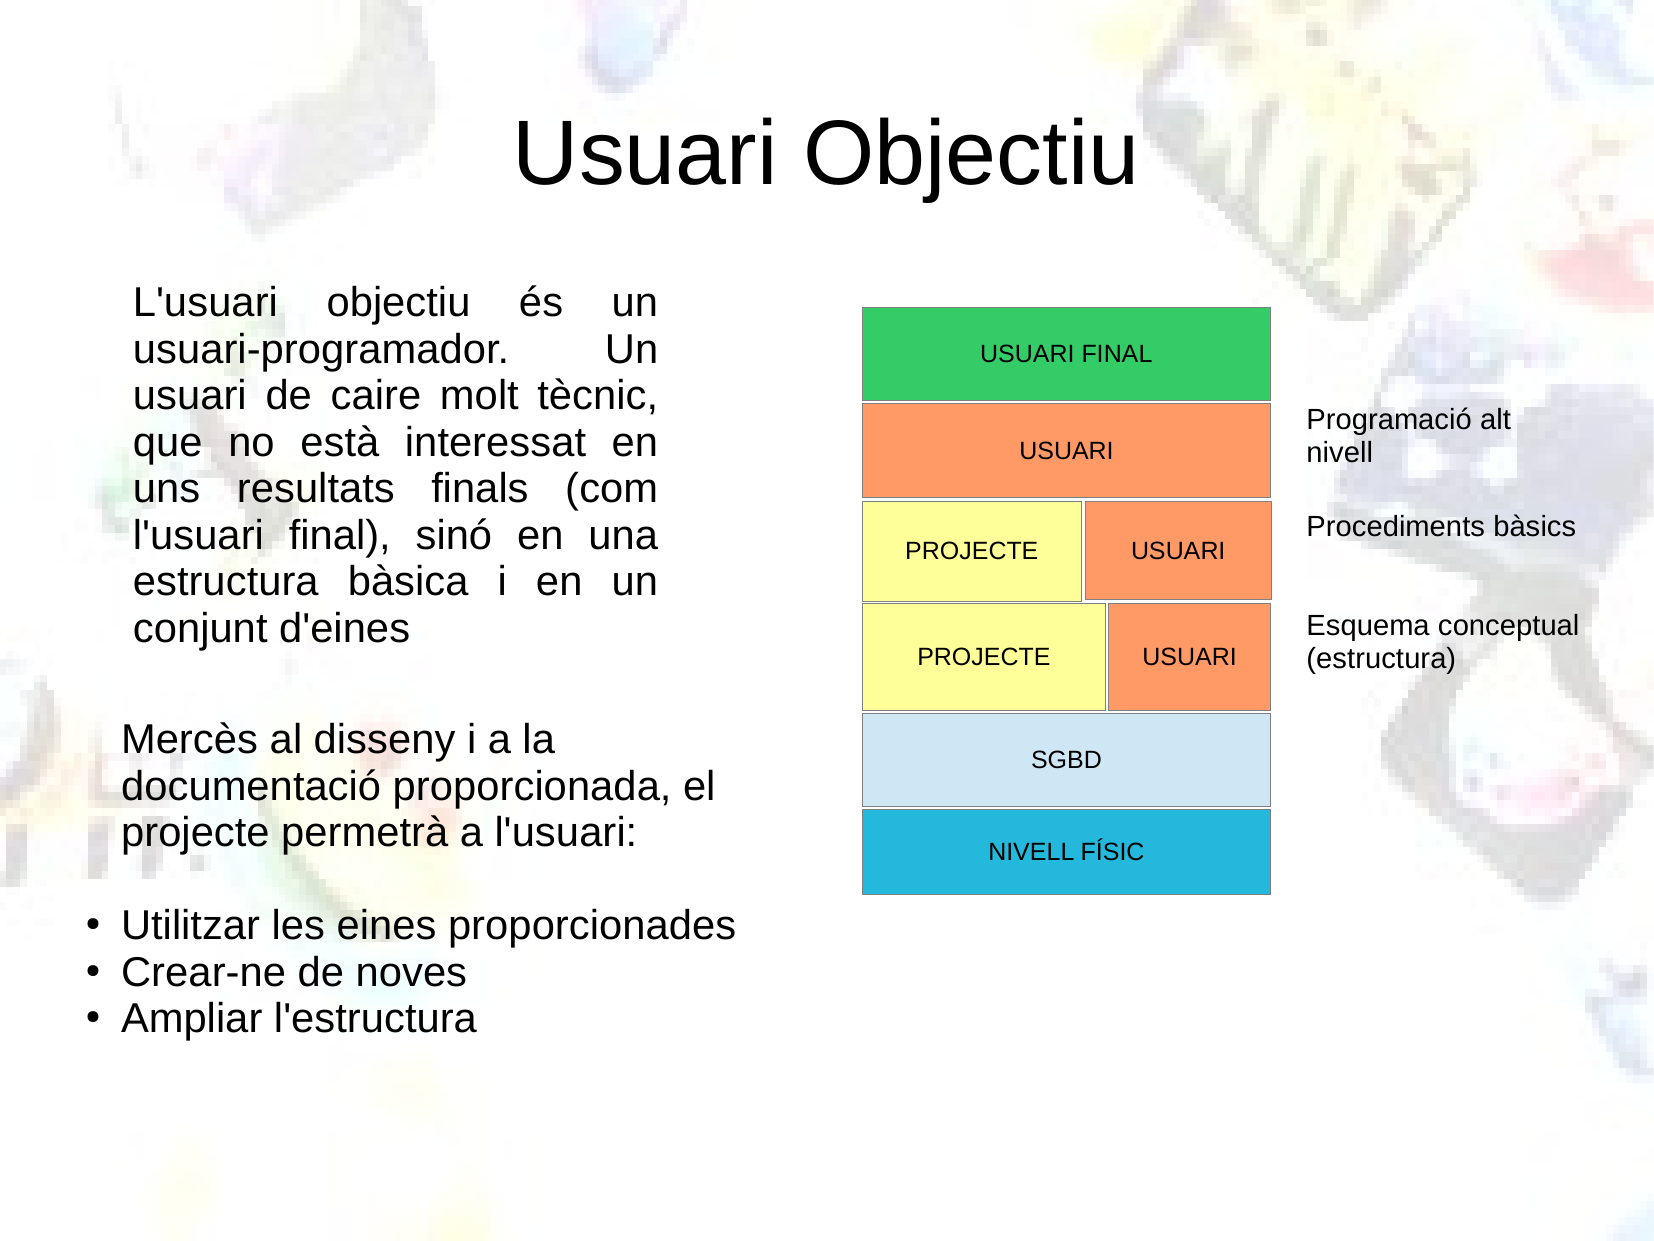

# Usuari Objectiu
L'usuari objectiu és un usuari-programador. Un usuari de caire molt tècnic, que no està interessat en uns resultats finals (com l'usuari final), sinó en una estructura bàsica i en un conjunt d'eines
USUARI FINAL
Programació alt nivell
USUARI
PROJECTE
USUARI
Procediments bàsics
Esquema conceptual (estructura)
PROJECTE
USUARI
SGBD
NIVELL FÍSIC
Mercès al disseny i a la documentació proporcionada, el projecte permetrà a l'usuari:
Utilitzar les eines proporcionades
Crear-ne de noves
Ampliar l'estructura